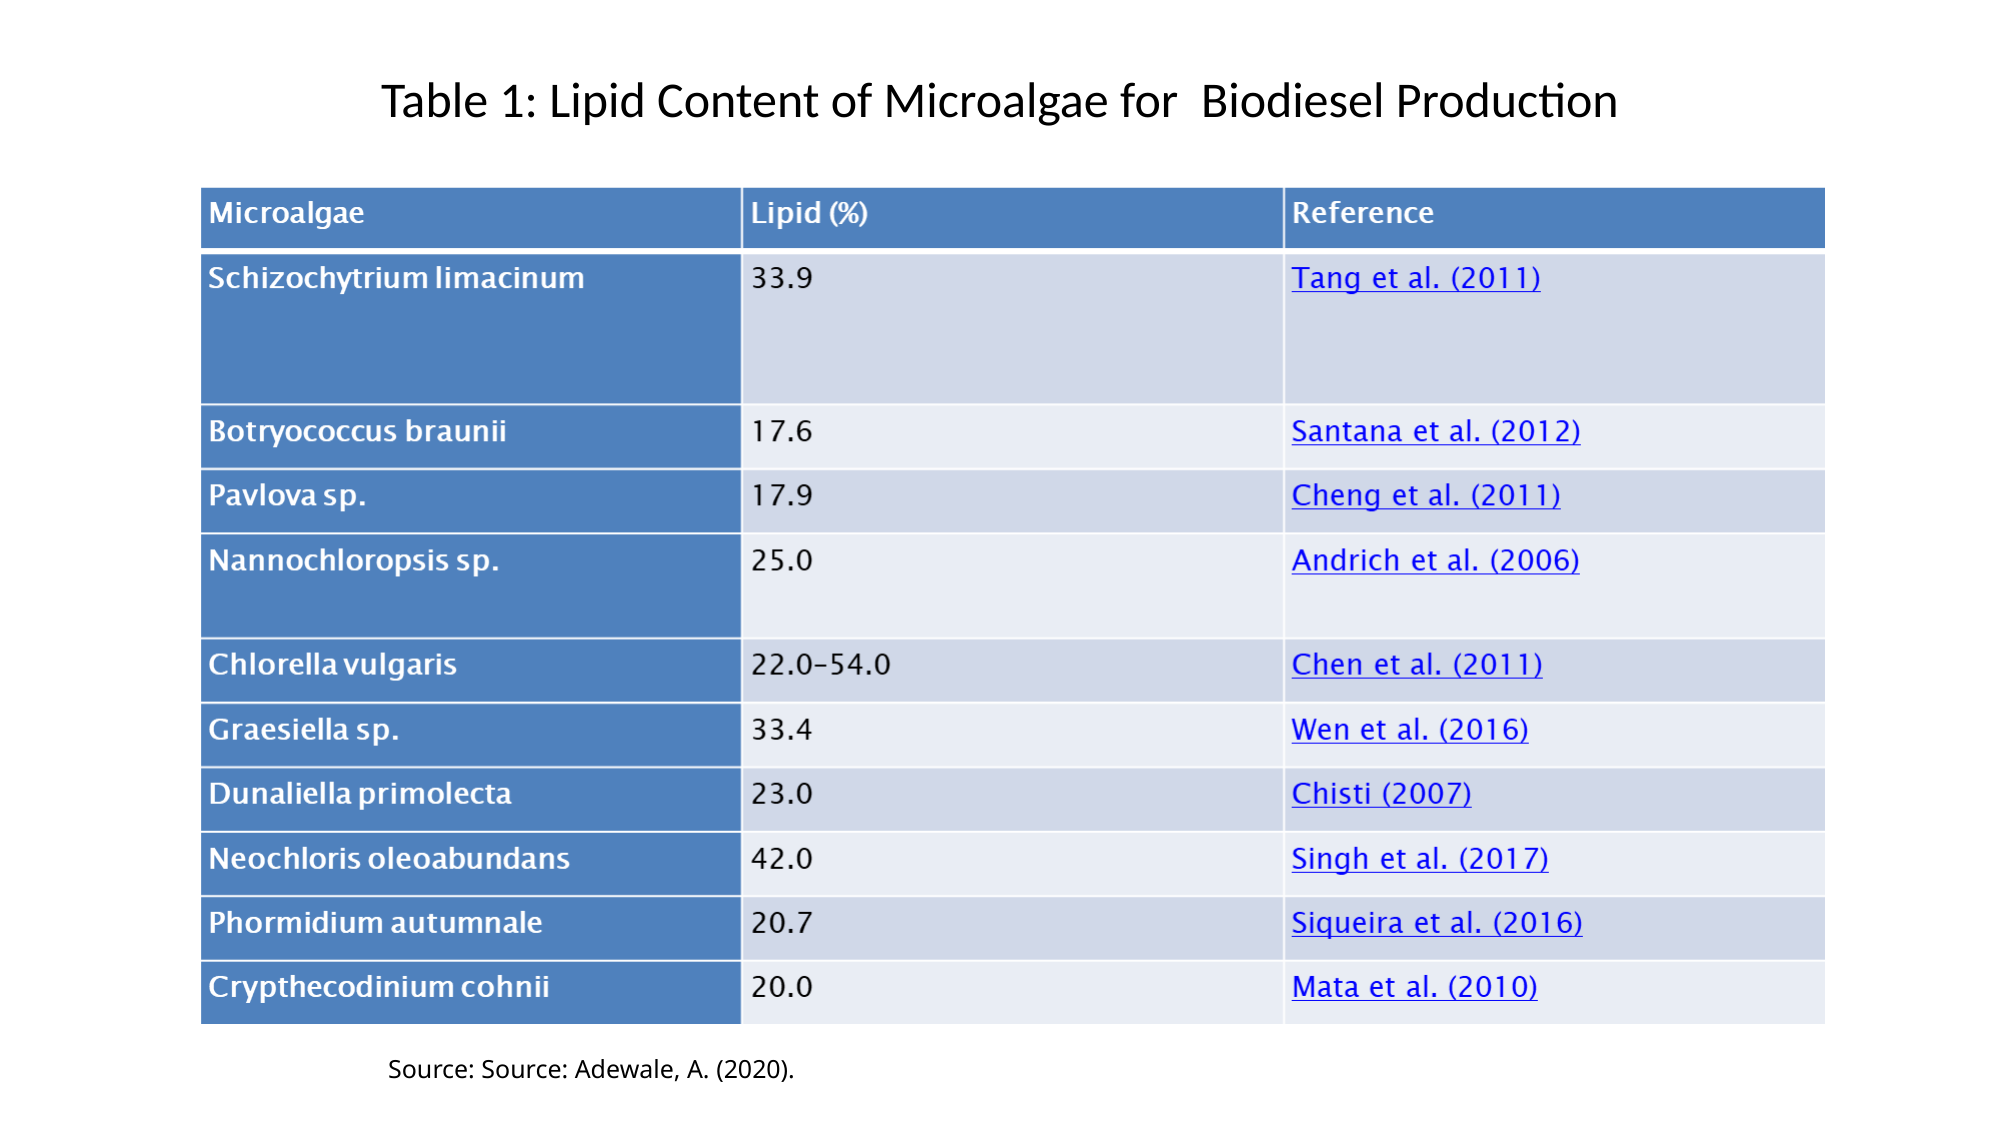

# Table 1: Lipid Content of Microalgae for  Biodiesel Production
Source: Source: Adewale, A. (2020).